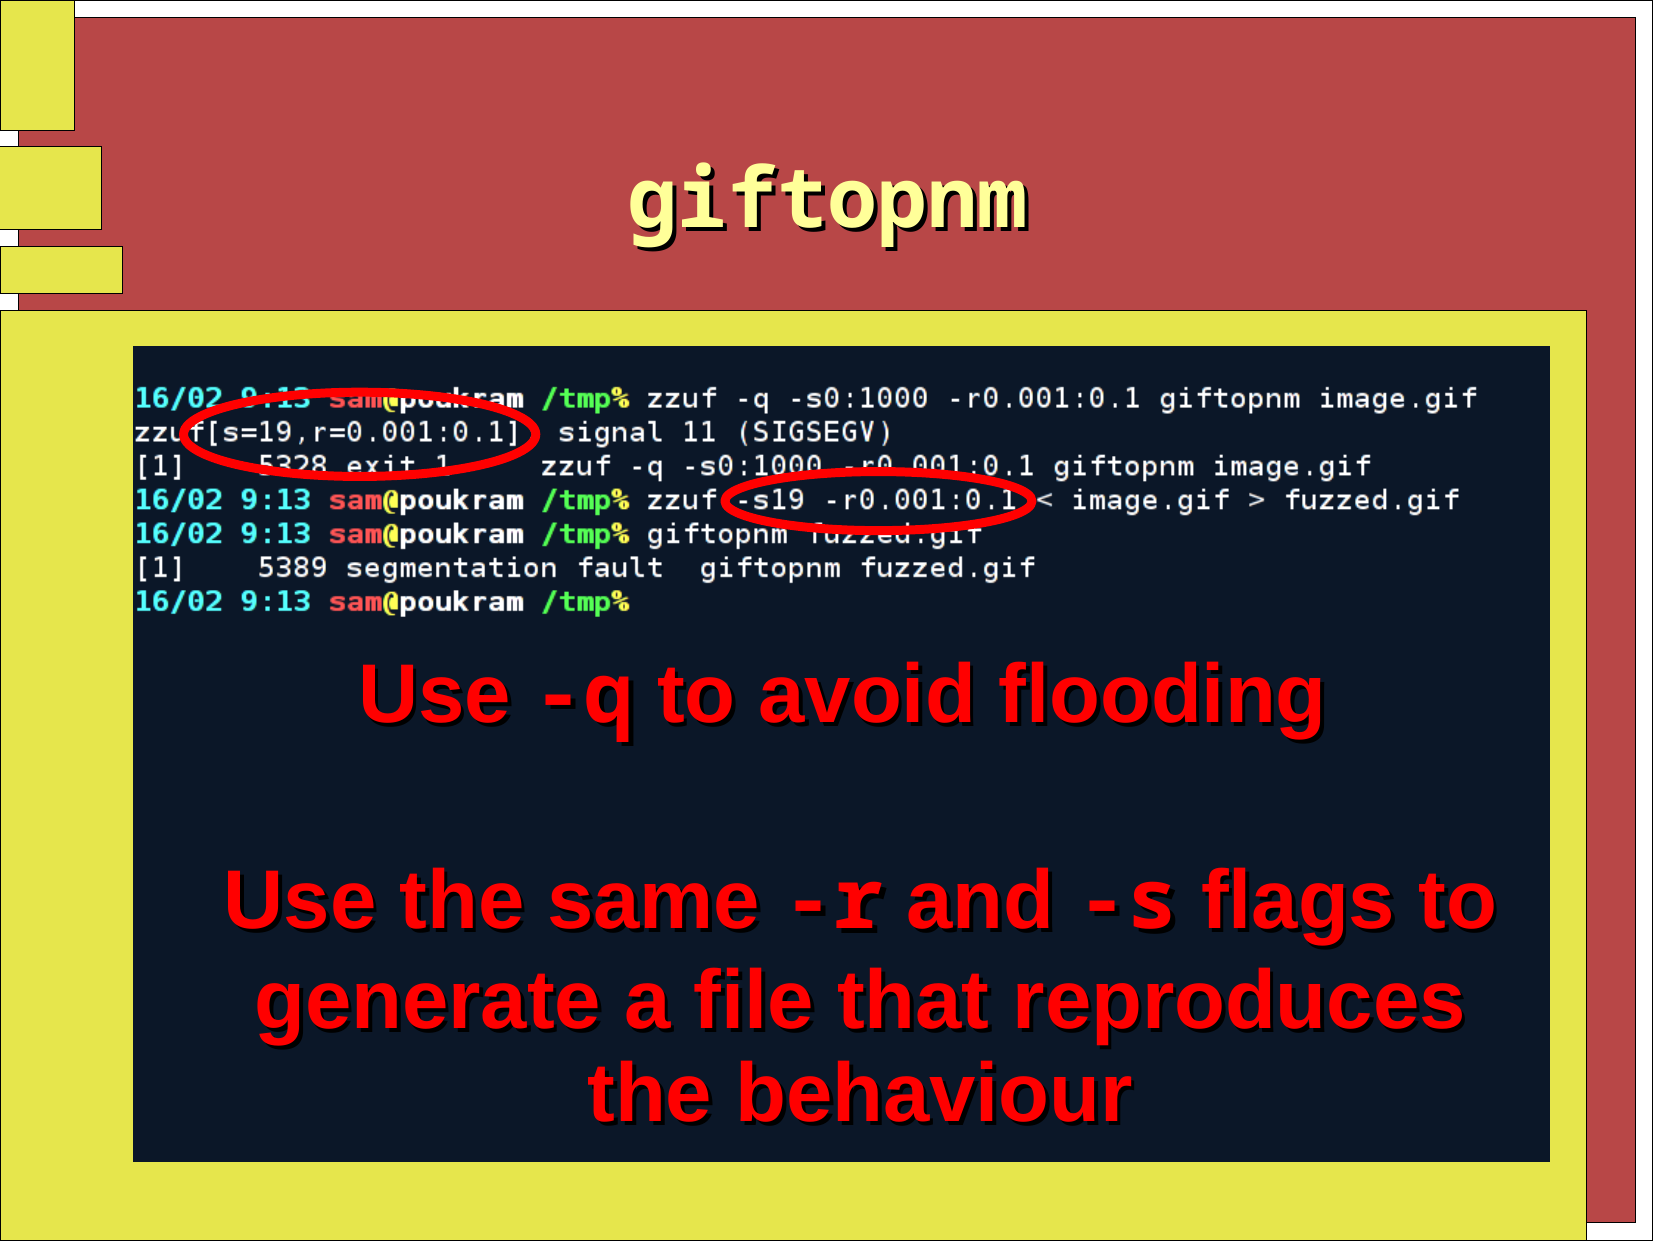

# giftopnm
Use -q to avoid flooding
Use the same -r and -s flags to generate a file that reproduces the behaviour